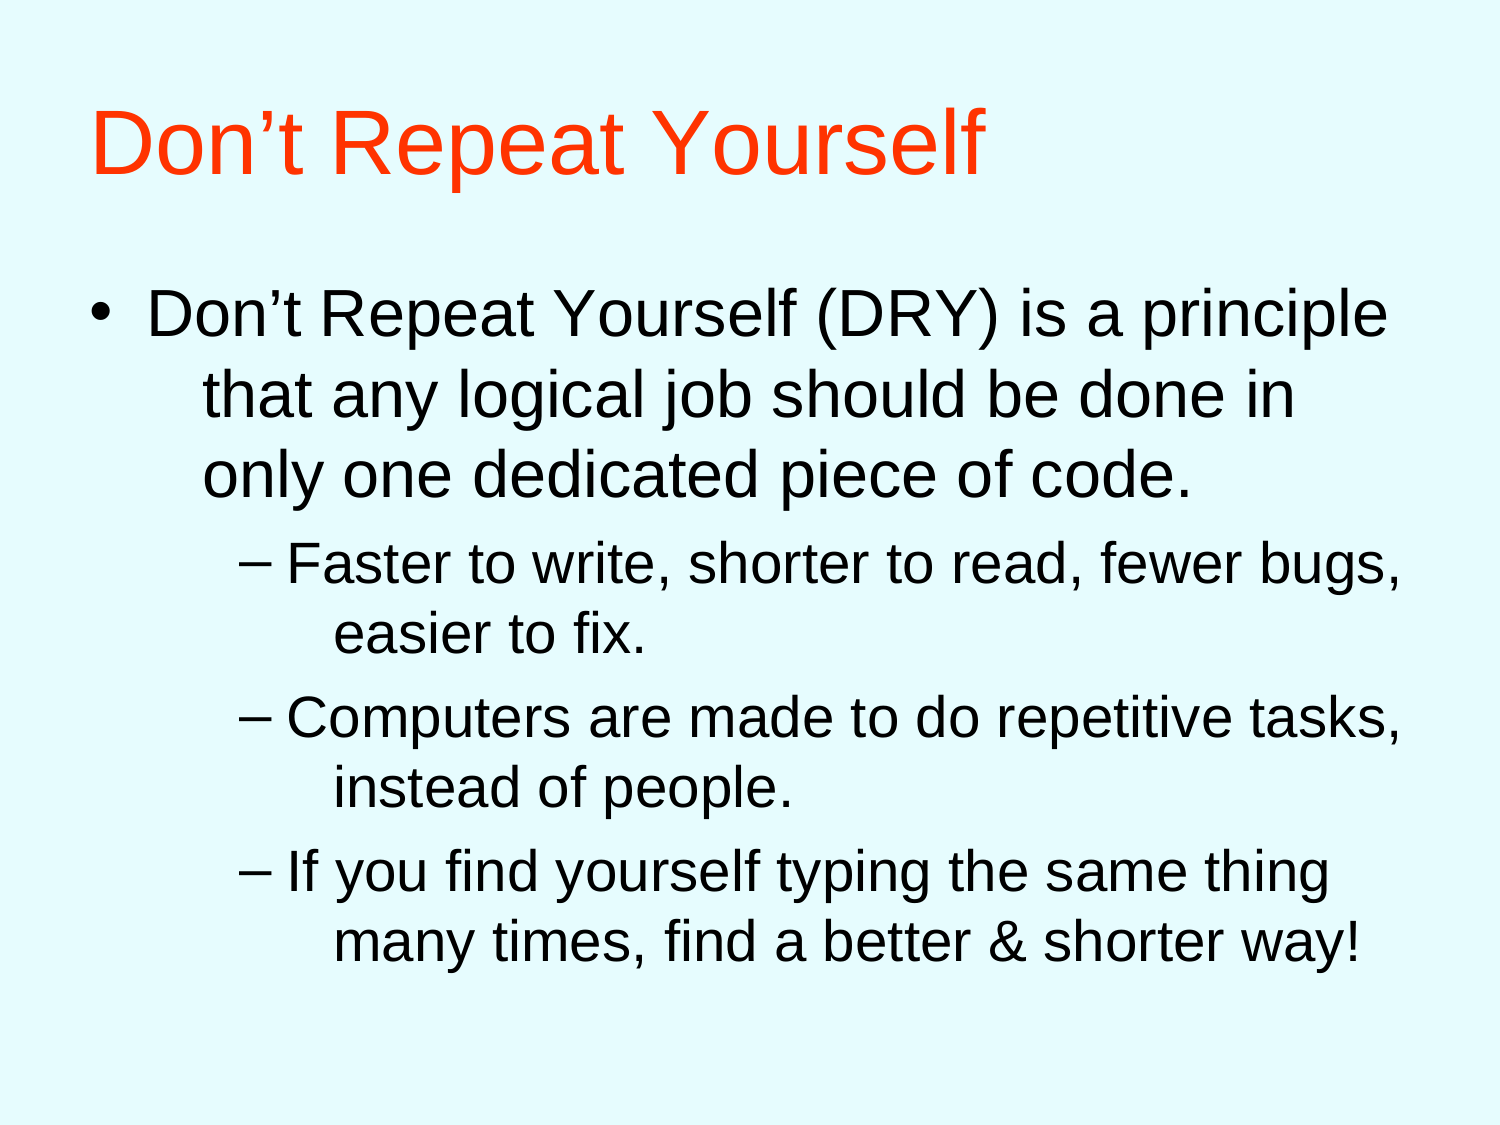

# Don’t Repeat Yourself
Don’t Repeat Yourself (DRY) is a principle that any logical job should be done in only one dedicated piece of code.
Faster to write, shorter to read, fewer bugs, easier to fix.
Computers are made to do repetitive tasks, instead of people.
If you find yourself typing the same thing many times, find a better & shorter way!